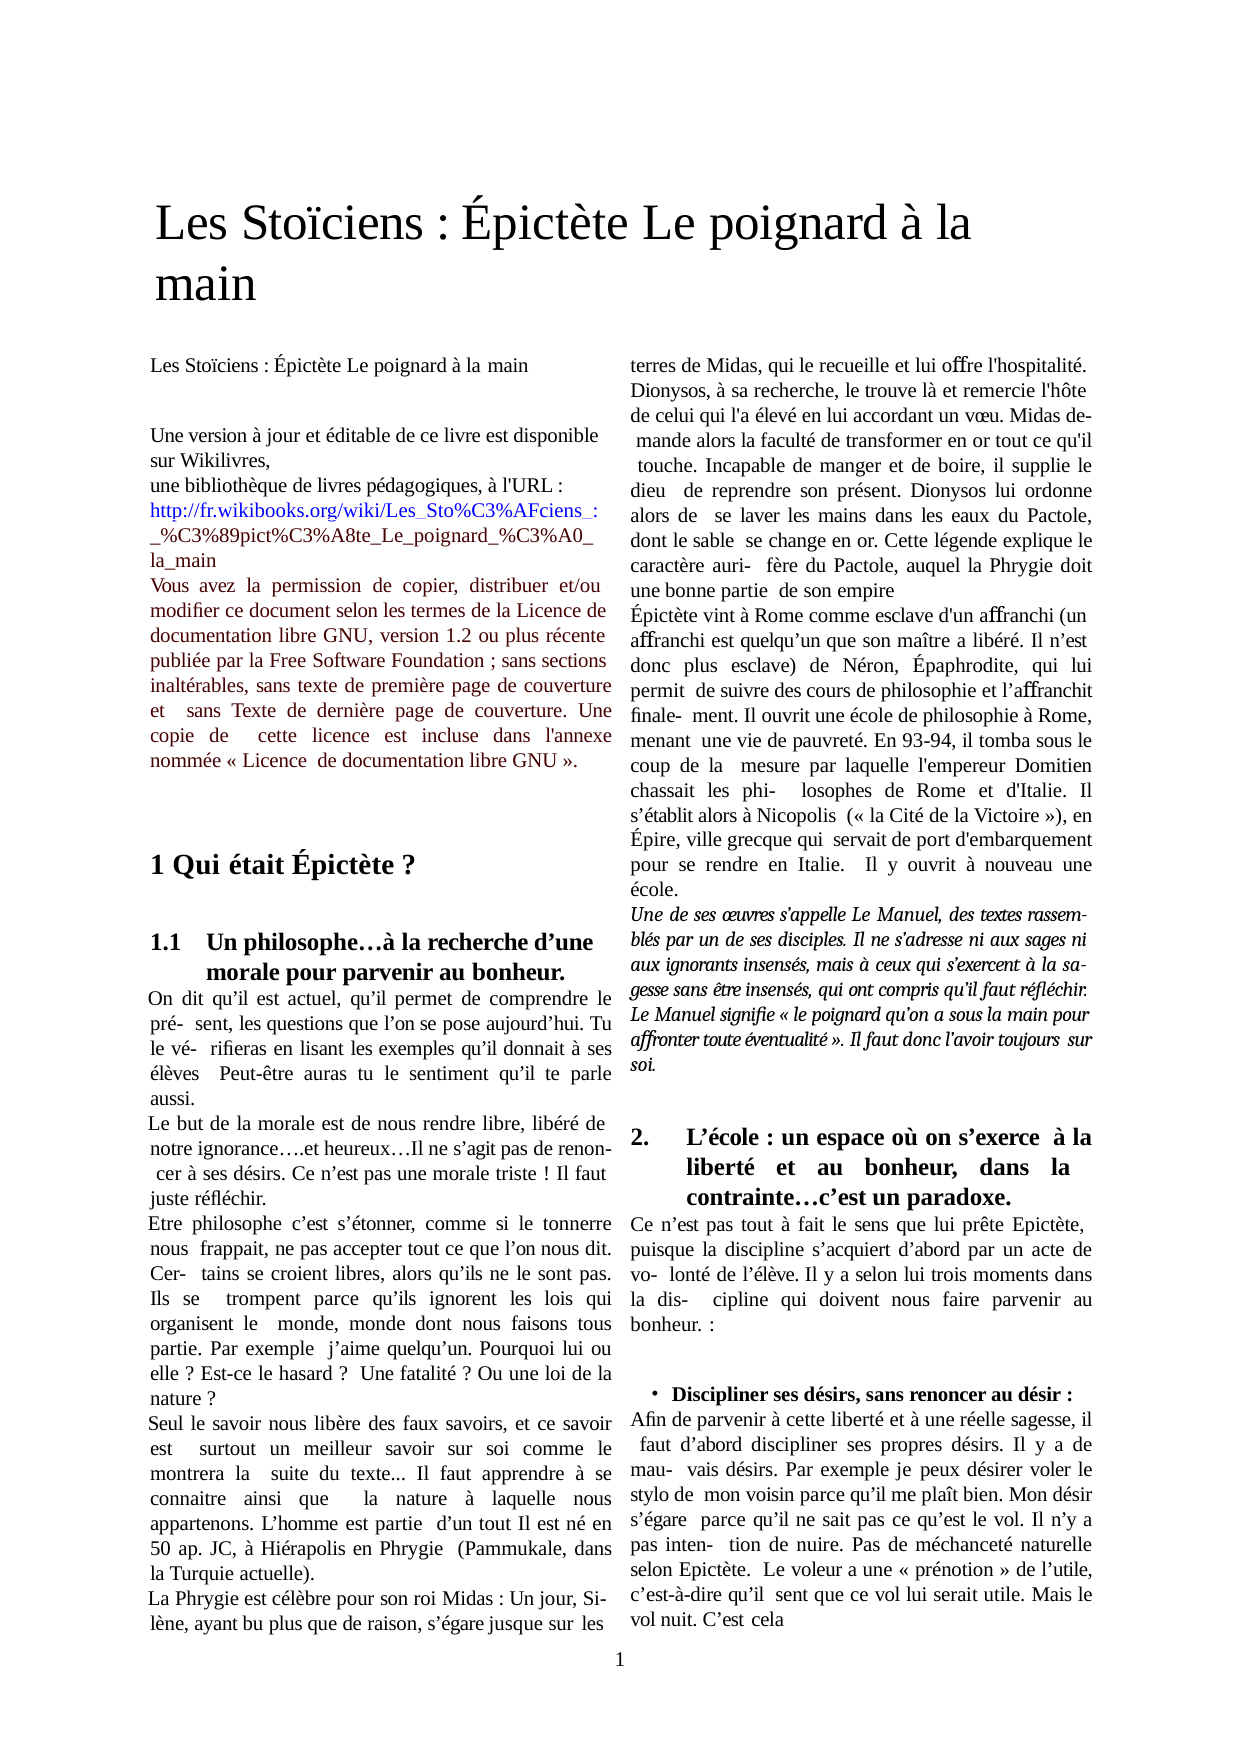

Les Stoïciens : Épictète Le poignard à la main
Les Stoïciens : Épictète Le poignard à la main
Une version à jour et éditable de ce livre est disponible sur Wikilivres,
une bibliothèque de livres pédagogiques, à l'URL : http://fr.wikibooks.org/wiki/Les_Sto%C3%AFciens_:
_%C3%89pict%C3%A8te_Le_poignard_%C3%A0_
la_main
Vous avez la permission de copier, distribuer et/ou modiﬁer ce document selon les termes de la Licence de documentation libre GNU, version 1.2 ou plus récente publiée par la Free Software Foundation ; sans sections inaltérables, sans texte de première page de couverture et sans Texte de dernière page de couverture. Une copie de cette licence est incluse dans l'annexe nommée « Licence de documentation libre GNU ».
terres de Midas, qui le recueille et lui oﬀre l'hospitalité. Dionysos, à sa recherche, le trouve là et remercie l'hôte de celui qui l'a élevé en lui accordant un vœu. Midas de- mande alors la faculté de transformer en or tout ce qu'il touche. Incapable de manger et de boire, il supplie le dieu de reprendre son présent. Dionysos lui ordonne alors de se laver les mains dans les eaux du Pactole, dont le sable se change en or. Cette légende explique le caractère auri- fère du Pactole, auquel la Phrygie doit une bonne partie de son empire
Épictète vint à Rome comme esclave d'un aﬀranchi (un aﬀranchi est quelqu’un que son maître a libéré. Il n’est donc plus esclave) de Néron, Épaphrodite, qui lui permit de suivre des cours de philosophie et l’aﬀranchit ﬁnale- ment. Il ouvrit une école de philosophie à Rome, menant une vie de pauvreté. En 93-94, il tomba sous le coup de la mesure par laquelle l'empereur Domitien chassait les phi- losophes de Rome et d'Italie. Il s’établit alors à Nicopolis (« la Cité de la Victoire »), en Épire, ville grecque qui servait de port d'embarquement pour se rendre en Italie. Il y ouvrit à nouveau une école.
Une de ses œuvres s’appelle Le Manuel, des textes rassem- blés par un de ses disciples. Il ne s’adresse ni aux sages ni aux ignorants insensés, mais à ceux qui s’exercent à la sa- gesse sans être insensés, qui ont compris qu’il faut réﬂéchir. Le Manuel signiﬁe « le poignard qu’on a sous la main pour aﬀronter toute éventualité ». Il faut donc l’avoir toujours sur soi.
L’école : un espace où on s’exerce à la liberté et au bonheur, dans la contrainte…c’est un paradoxe.
Ce n’est pas tout à fait le sens que lui prête Epictète, puisque la discipline s’acquiert d’abord par un acte de vo- lonté de l’élève. Il y a selon lui trois moments dans la dis- cipline qui doivent nous faire parvenir au bonheur. :
Discipliner ses désirs, sans renoncer au désir :
Aﬁn de parvenir à cette liberté et à une réelle sagesse, il faut d’abord discipliner ses propres désirs. Il y a de mau- vais désirs. Par exemple je peux désirer voler le stylo de mon voisin parce qu’il me plaît bien. Mon désir s’égare parce qu’il ne sait pas ce qu’est le vol. Il n’y a pas inten- tion de nuire. Pas de méchanceté naturelle selon Epictète. Le voleur a une « prénotion » de l’utile, c’est-à-dire qu’il sent que ce vol lui serait utile. Mais le vol nuit. C’est cela
1 Qui était Épictète ?
1.1	Un philosophe…à la recherche d’une morale pour parvenir au bonheur.
On dit qu’il est actuel, qu’il permet de comprendre le pré- sent, les questions que l’on se pose aujourd’hui. Tu le vé- riﬁeras en lisant les exemples qu’il donnait à ses élèves Peut-être auras tu le sentiment qu’il te parle aussi.
Le but de la morale est de nous rendre libre, libéré de notre ignorance….et heureux…Il ne s’agit pas de renon- cer à ses désirs. Ce n’est pas une morale triste ! Il faut juste réﬂéchir.
Etre philosophe c’est s’étonner, comme si le tonnerre nous frappait, ne pas accepter tout ce que l’on nous dit. Cer- tains se croient libres, alors qu’ils ne le sont pas. Ils se trompent parce qu’ils ignorent les lois qui organisent le monde, monde dont nous faisons tous partie. Par exemple j’aime quelqu’un. Pourquoi lui ou elle ? Est-ce le hasard ? Une fatalité ? Ou une loi de la nature ?
Seul le savoir nous libère des faux savoirs, et ce savoir est surtout un meilleur savoir sur soi comme le montrera la suite du texte... Il faut apprendre à se connaitre ainsi que la nature à laquelle nous appartenons. L’homme est partie d’un tout Il est né en 50 ap. JC, à Hiérapolis en Phrygie (Pammukale, dans la Turquie actuelle).
La Phrygie est célèbre pour son roi Midas : Un jour, Si- lène, ayant bu plus que de raison, s’égare jusque sur les
1